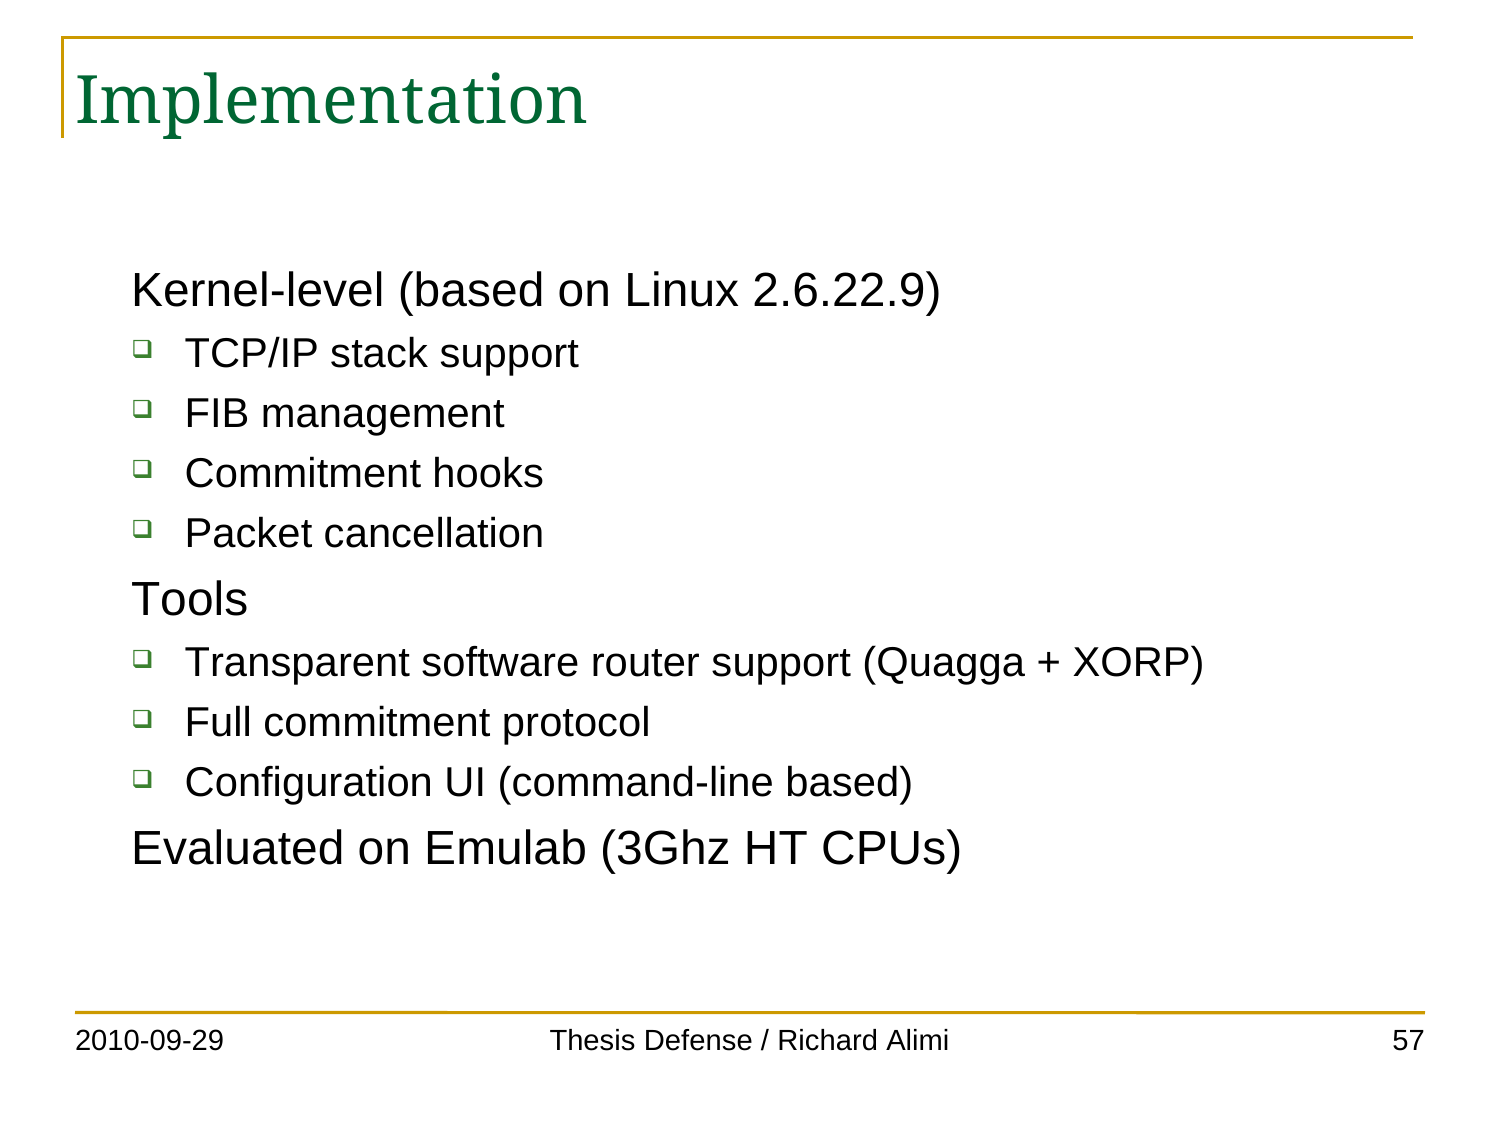

# Implementation
Kernel-level (based on Linux 2.6.22.9)
TCP/IP stack support
FIB management
Commitment hooks
Packet cancellation
Tools
Transparent software router support (Quagga + XORP)
Full commitment protocol
Configuration UI (command-line based)
Evaluated on Emulab (3Ghz HT CPUs)
2010-09-29
Thesis Defense / Richard Alimi
57